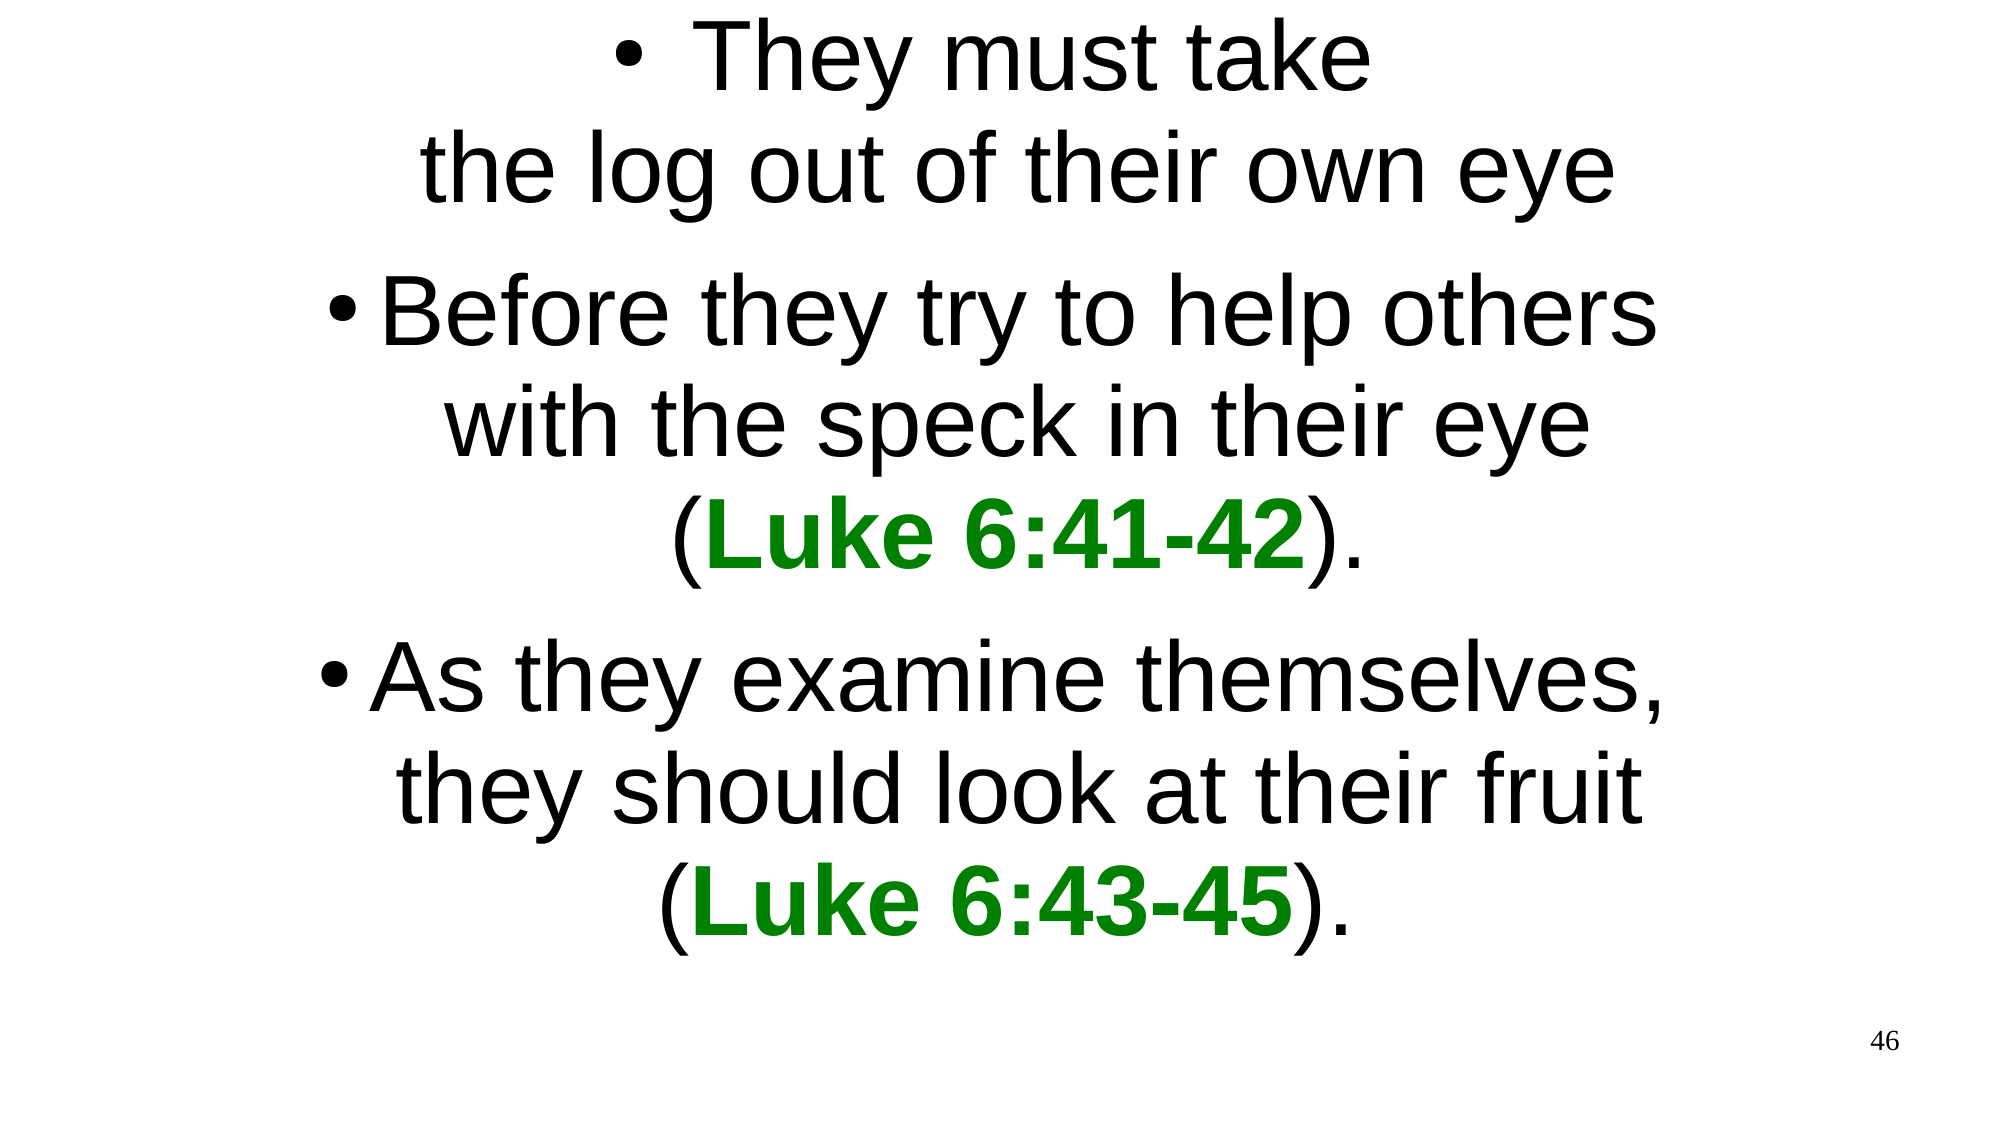

# They must take the log out of their own eye
Before they try to help others
with the speck in their eye
(Luke 6:41-42).
As they examine themselves,
they should look at their fruit
(Luke 6:43-45).
46